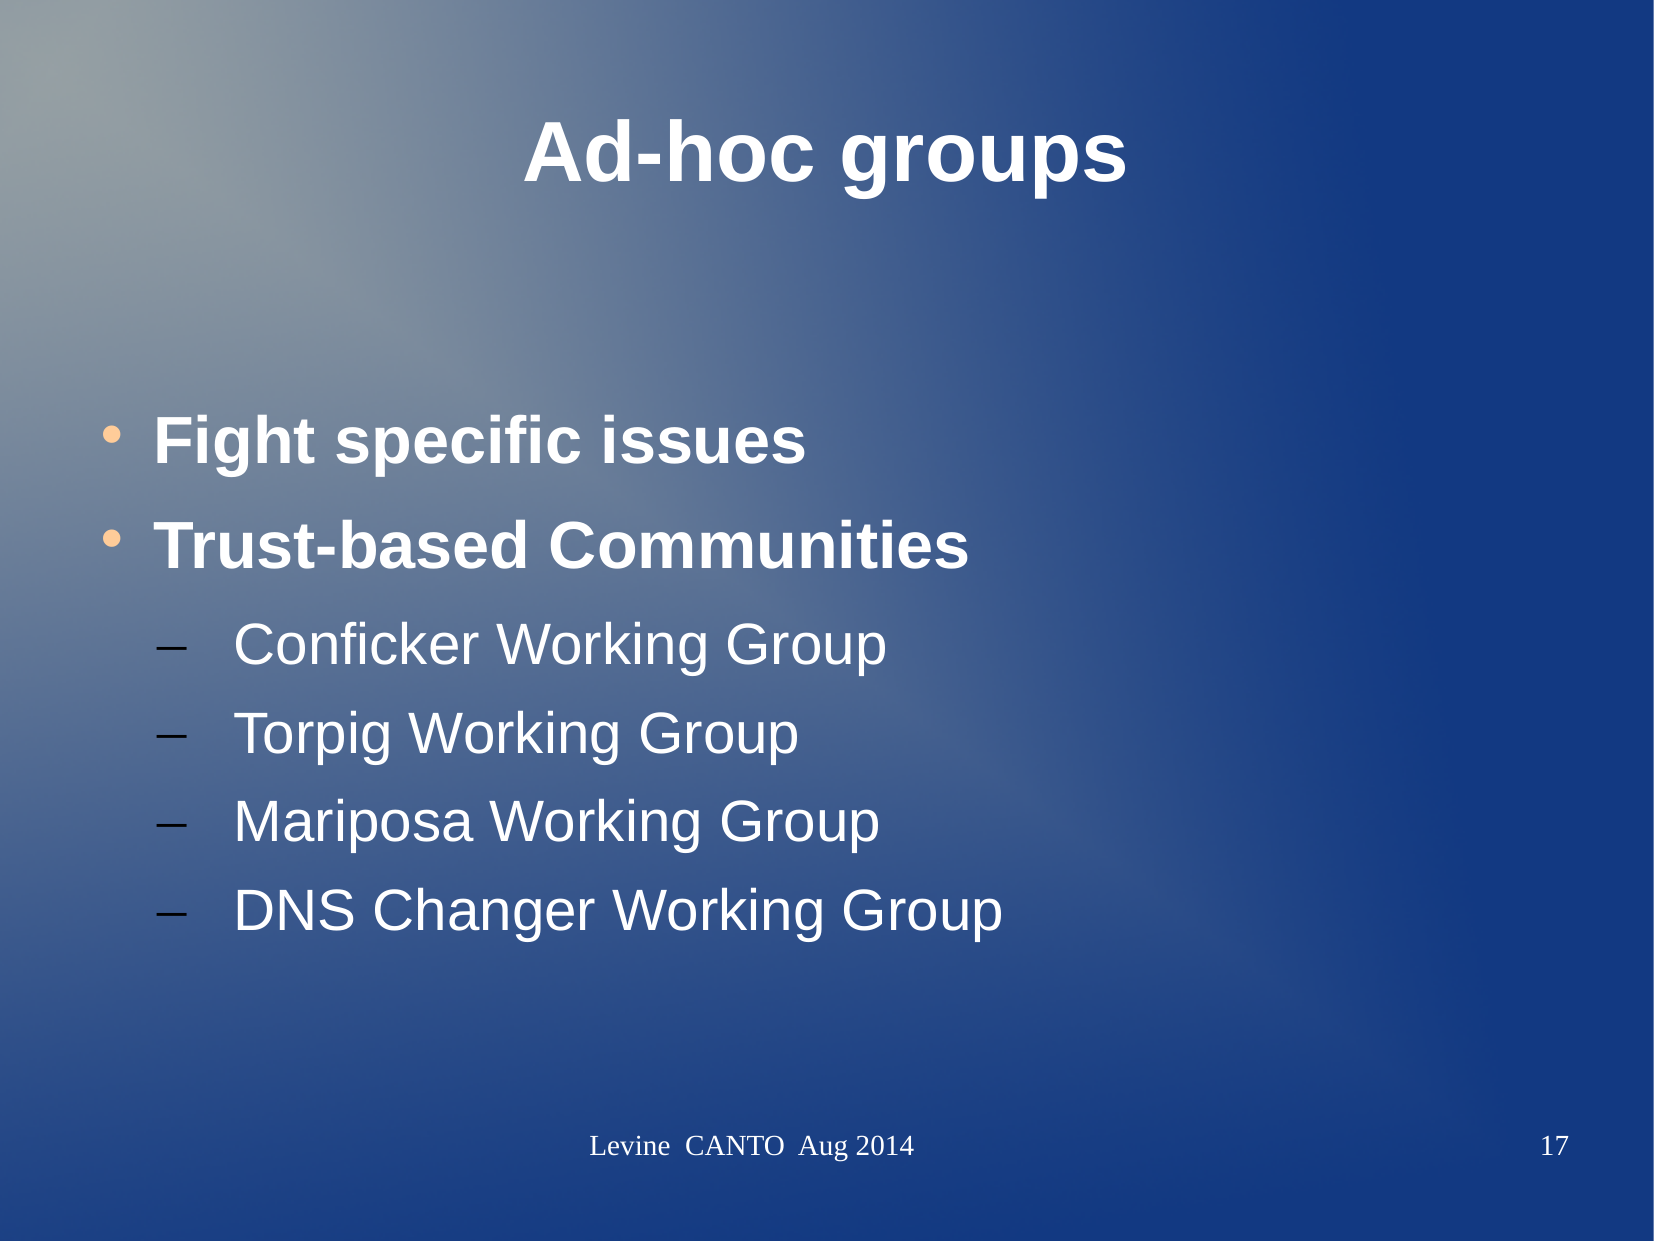

Ad-hoc groups
# Fight specific issues
Trust-based Communities
Conficker Working Group
Torpig Working Group
Mariposa Working Group
DNS Changer Working Group
Levine CANTO Aug 2014
17